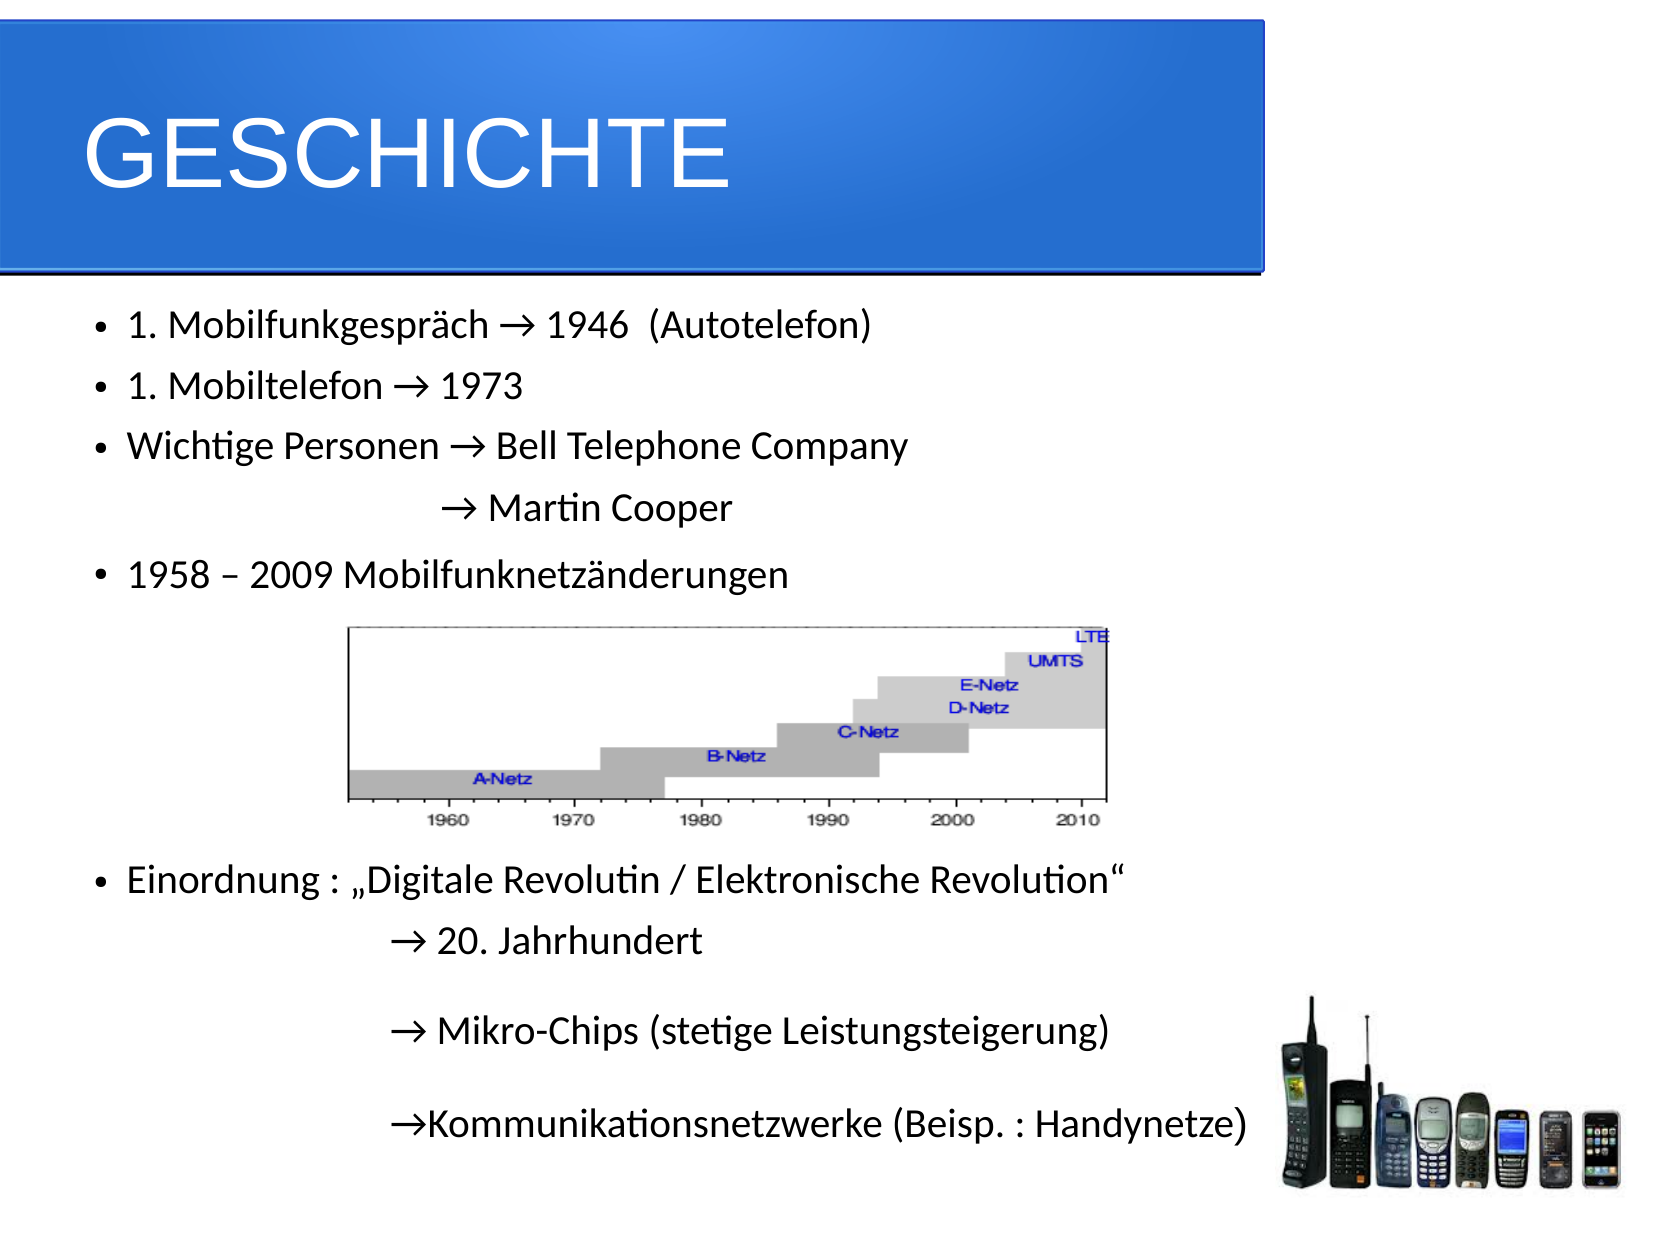

# GESCHICHTE
1. Mobilfunkgespräch → 1946 (Autotelefon)
1. Mobiltelefon → 1973
Wichtige Personen → Bell Telephone Company
 → Martin Cooper
1958 – 2009 Mobilfunknetzänderungen
Einordnung : „Digitale Revolutin / Elektronische Revolution“
→ 20. Jahrhundert
→ Mikro-Chips (stetige Leistungsteigerung)
→Kommunikationsnetzwerke (Beisp. : Handynetze)